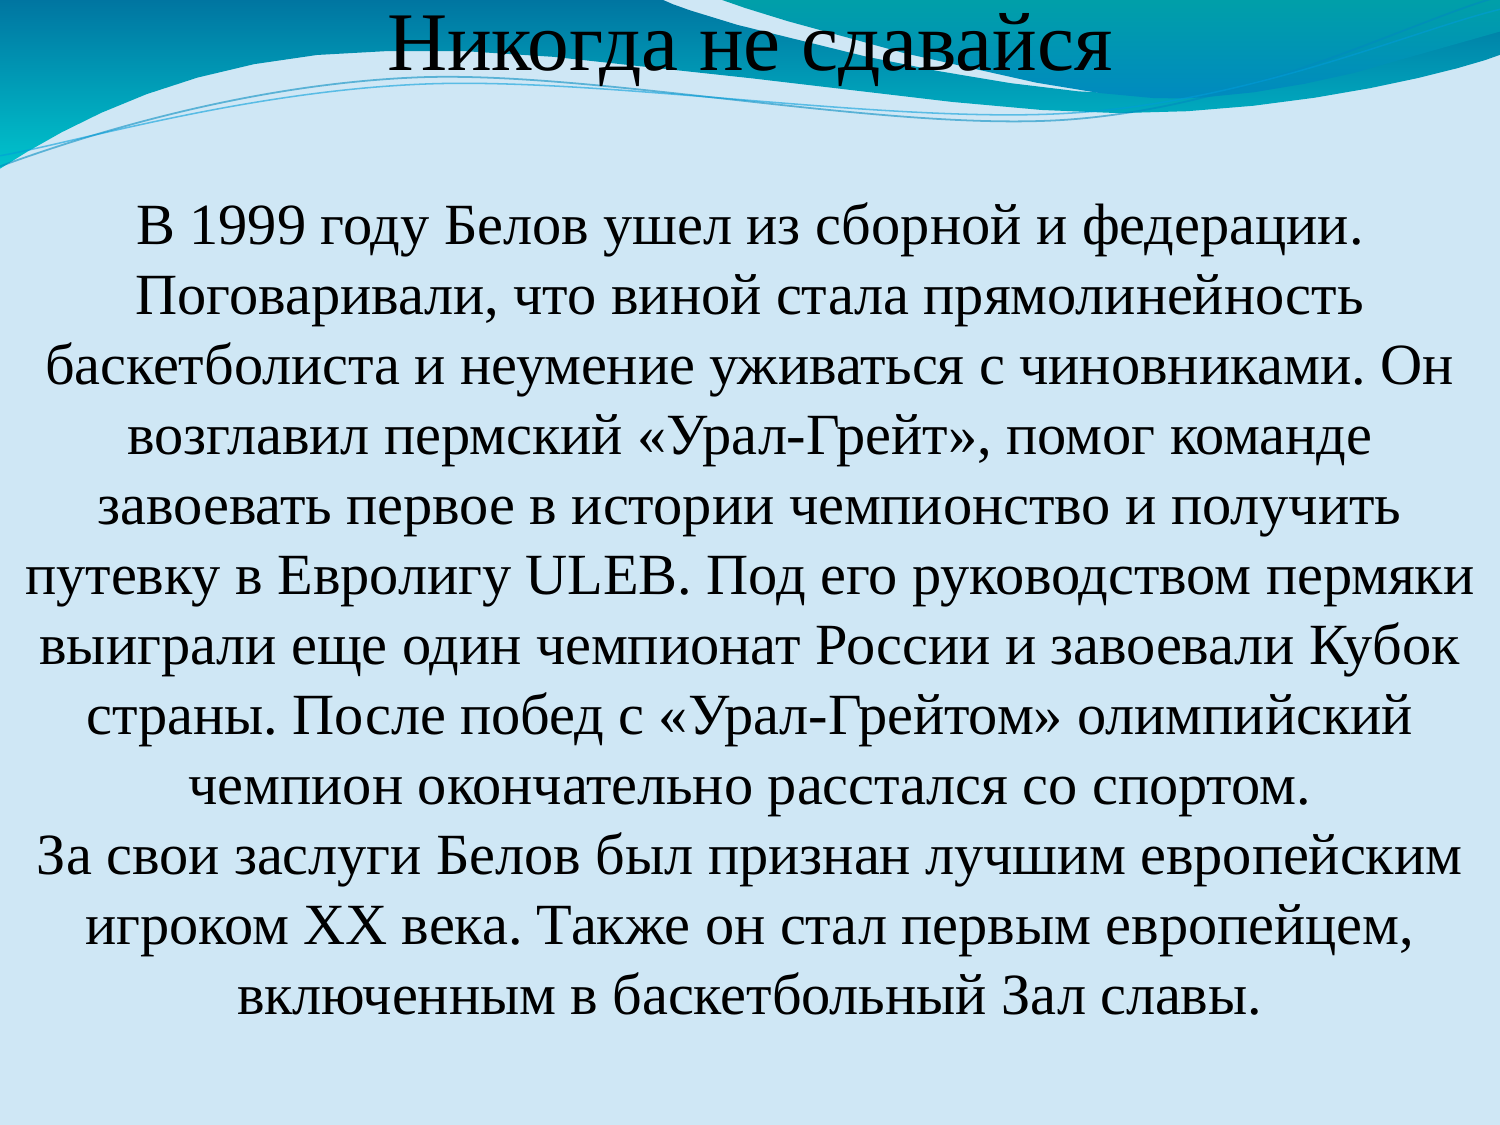

Никогда не сдавайся
В 1999 году Белов ушел из сборной и федерации. Поговаривали, что виной стала прямолинейность баскетболиста и неумение уживаться с чиновниками. Он возглавил пермский «Урал-Грейт», помог команде завоевать первое в истории чемпионство и получить путевку в Евролигу ULEB. Под его руководством пермяки выиграли еще один чемпионат России и завоевали Кубок страны. После побед с «Урал-Грейтом» олимпийский чемпион окончательно расстался со спортом.
За свои заслуги Белов был признан лучшим европейским игроком XX века. Также он стал первым европейцем, включенным в баскетбольный Зал славы.